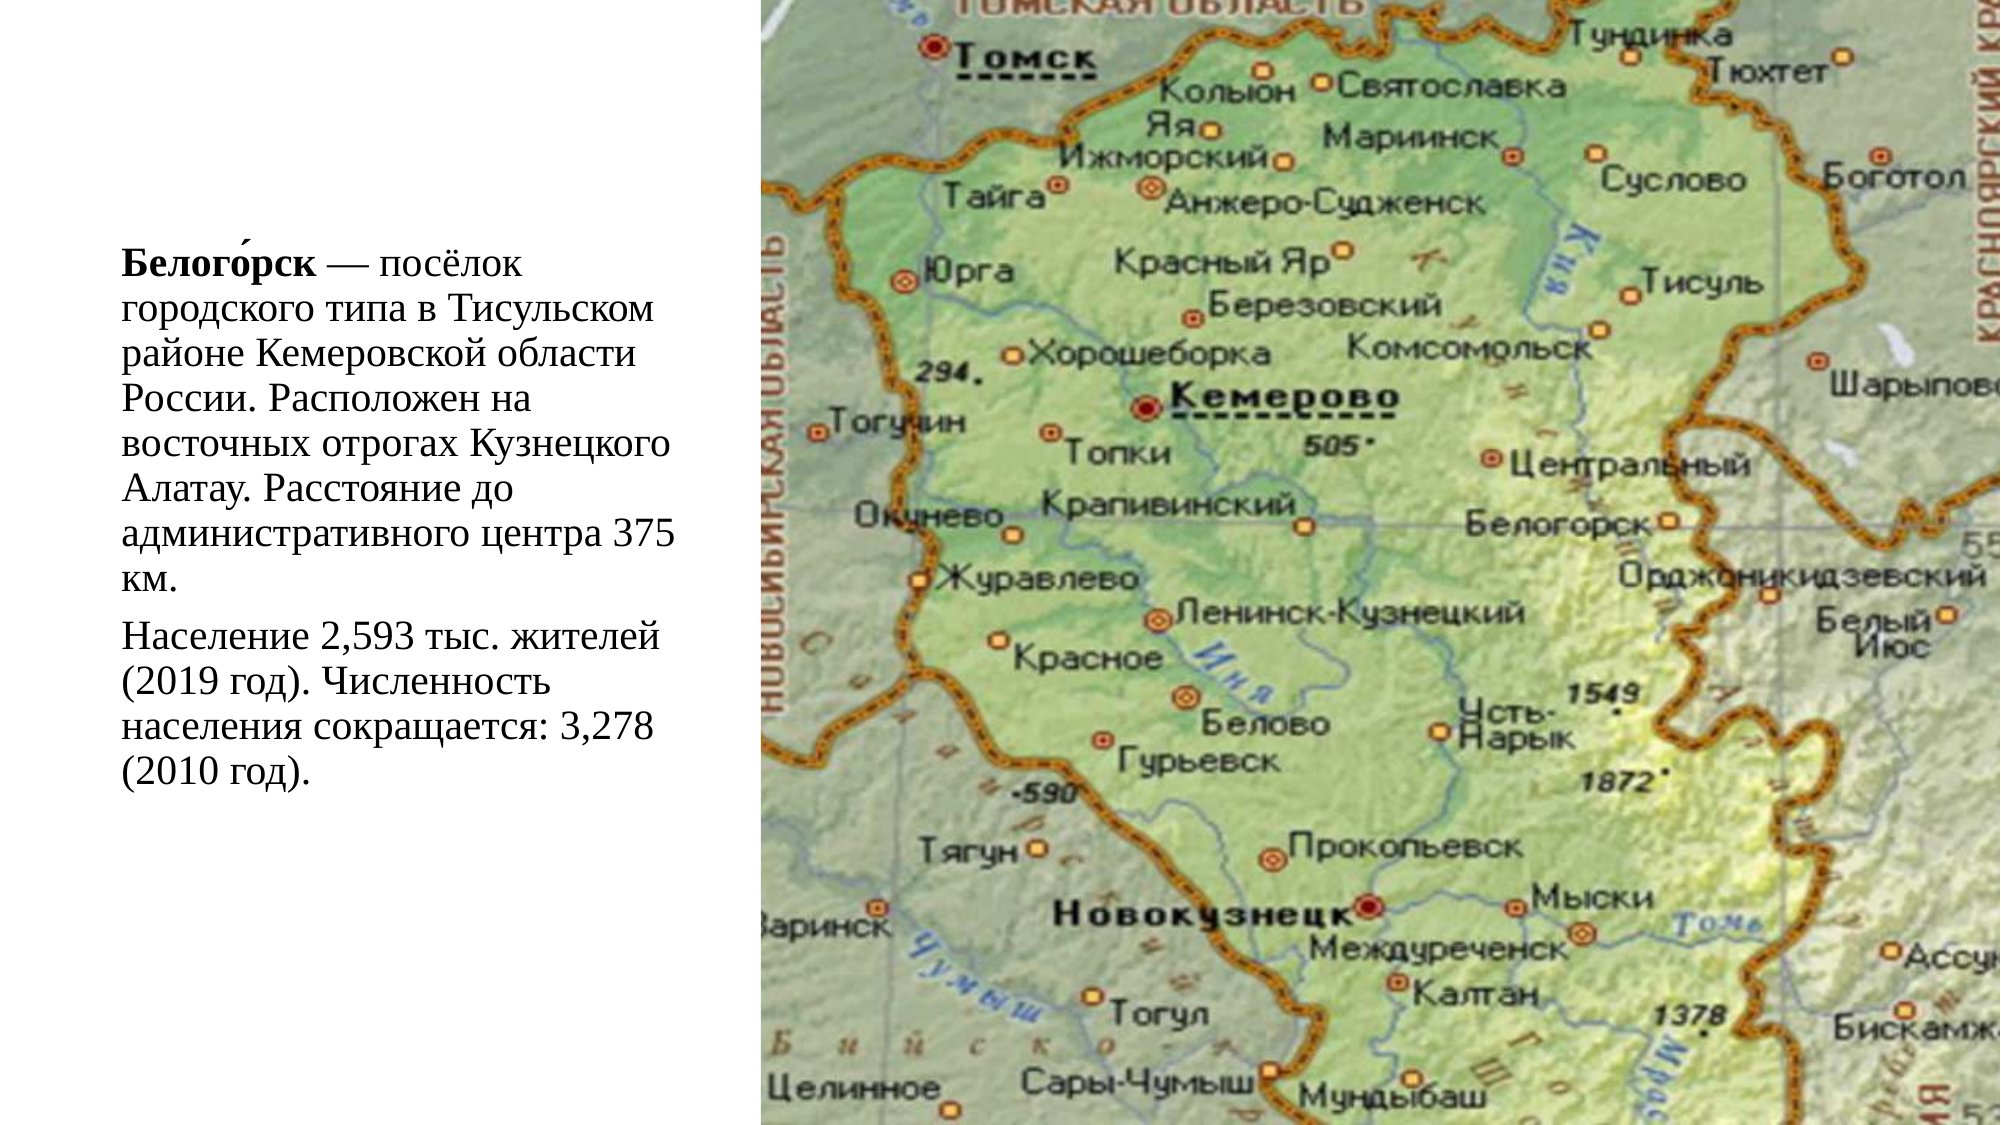

Белого́рск — посёлок городского типа в Тисульском районе Кемеровской области России. Расположен на восточных отрогах Кузнецкого Алатау. Расстояние до административного центра 375 км.
Население 2,593 тыс. жителей (2019 год). Численность населения сокращается: 3,278 (2010 год).